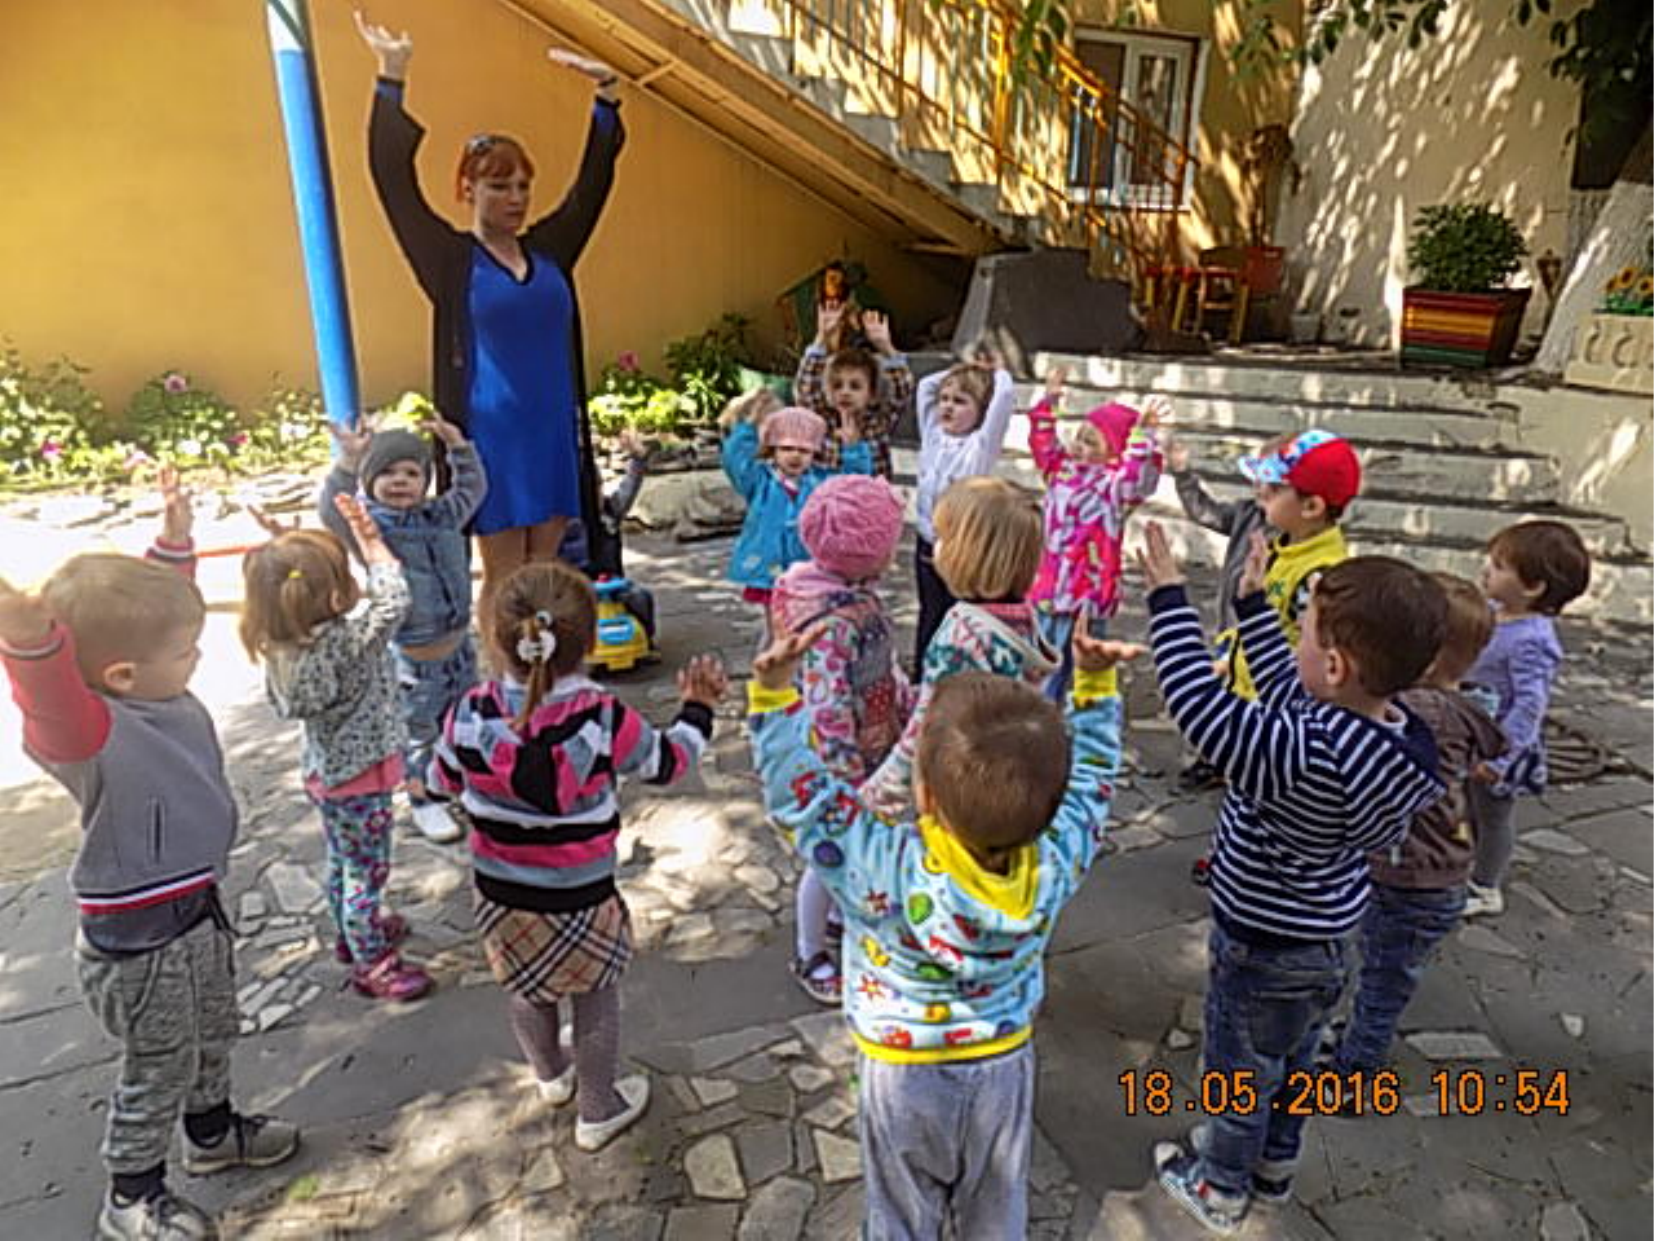

#
### Chart
| Category | Столбец 1 | Столбец 2 |
|---|---|---|
| Строка 1 | 9.1 | 3.2 |
| Строка 2 | 2.4 | 8.8 |
| Строка 3 | 3.1 | 1.5 |
| Строка 4 | 4.3 | 9.02 |